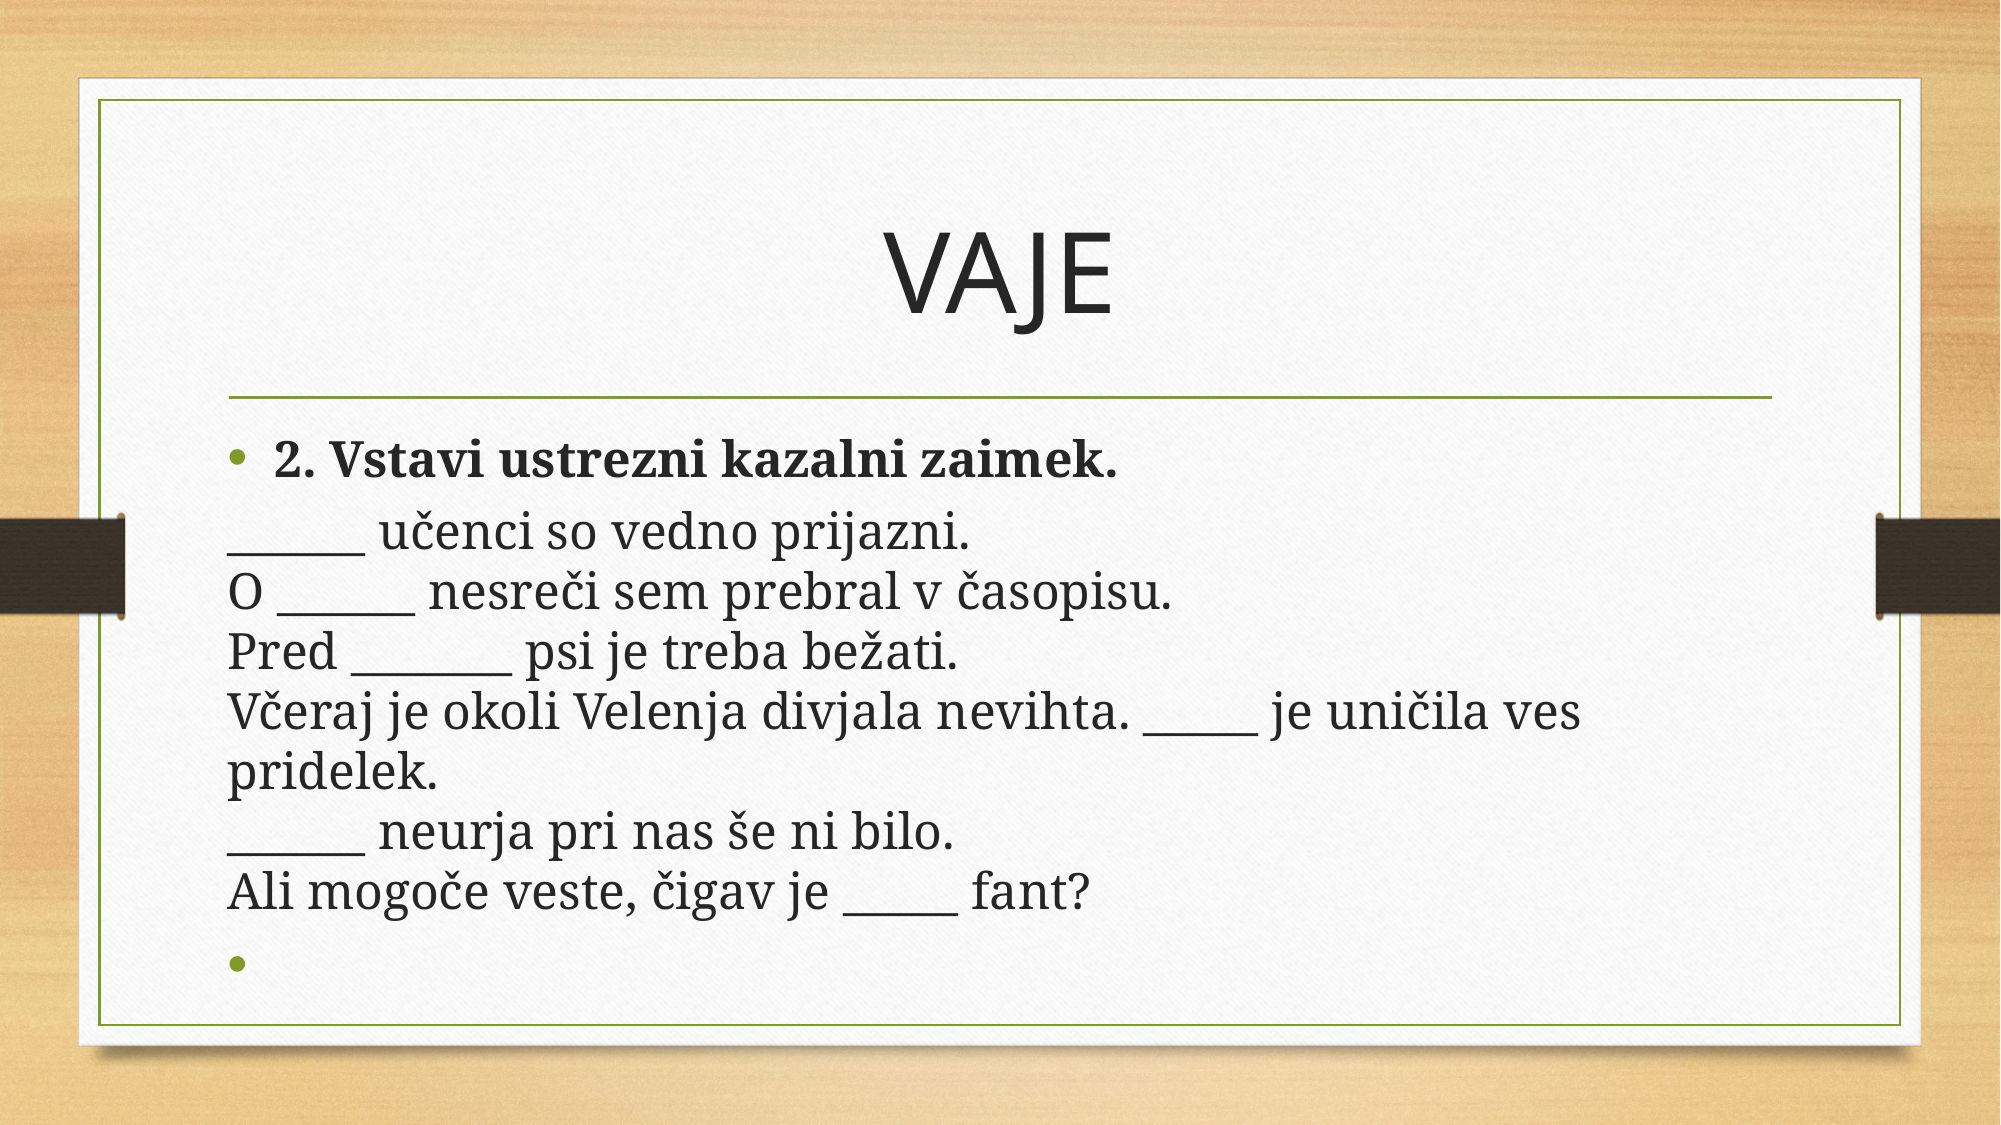

# VAJE
2. Vstavi ustrezni kazalni zaimek.
______ učenci so vedno prijazni.
O ______ nesreči sem prebral v časopisu.
Pred _______ psi je treba bežati.
Včeraj je okoli Velenja divjala nevihta. _____ je uničila ves pridelek.
______ neurja pri nas še ni bilo.
Ali mogoče veste, čigav je _____ fant?